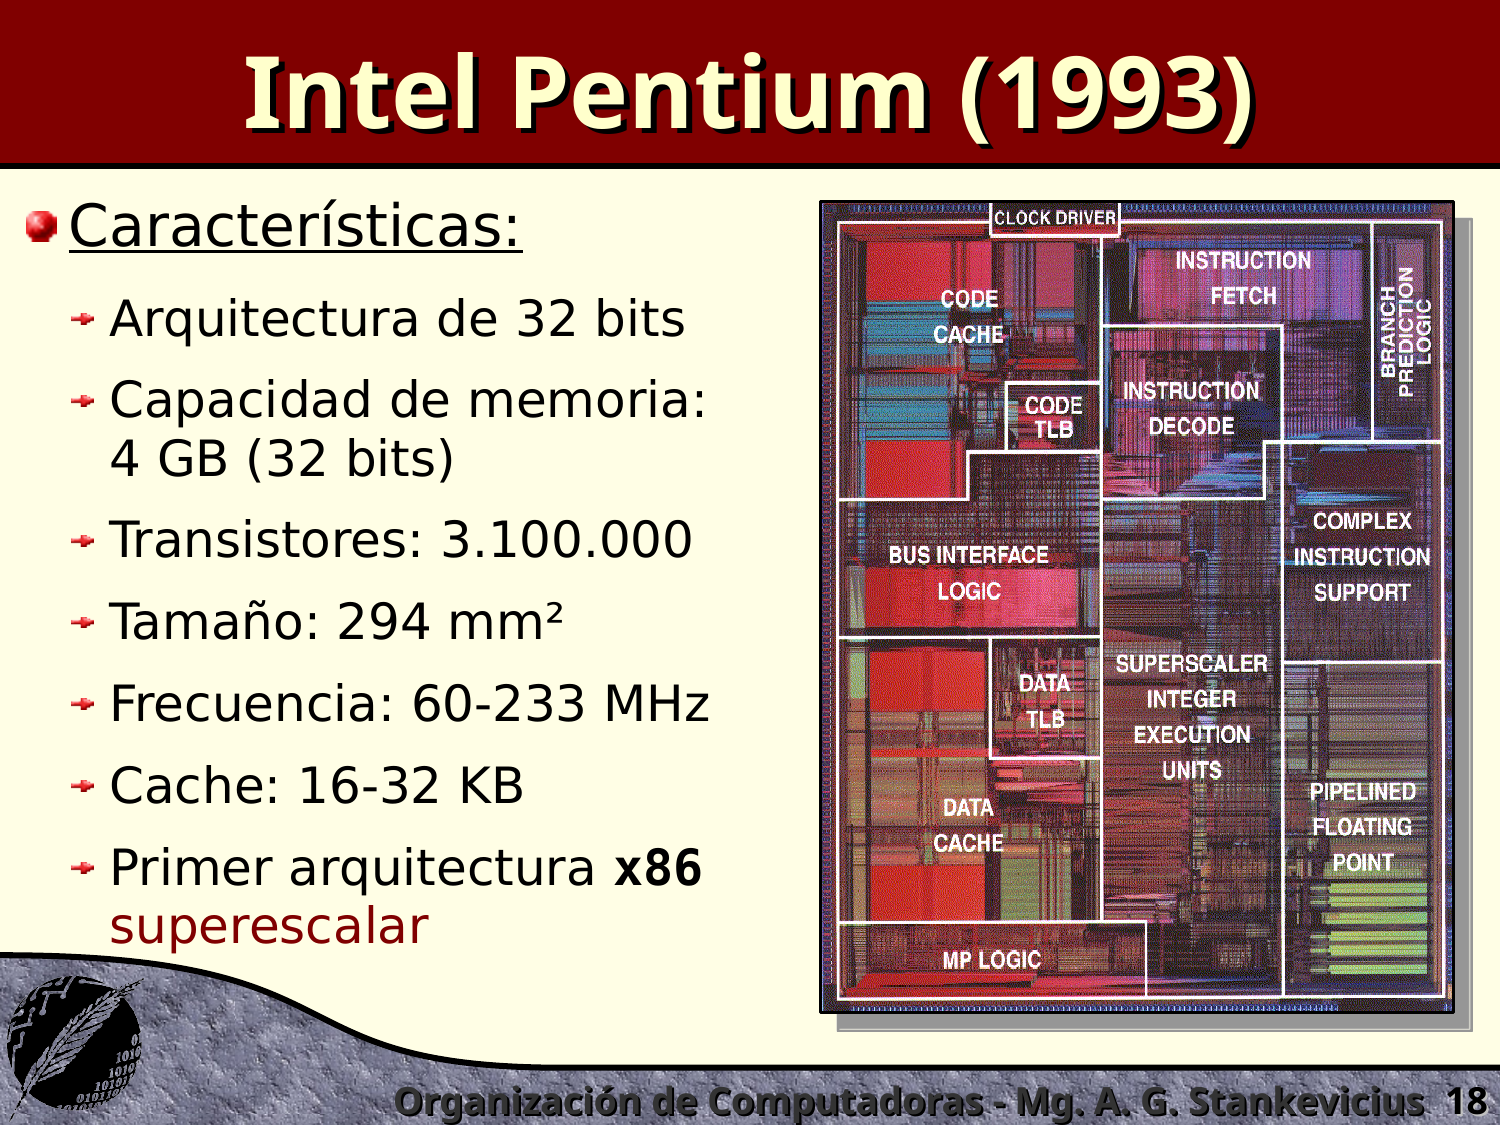

# Intel Pentium (1993)
Características:
Arquitectura de 32 bits
Capacidad de memoria:
4 GB (32 bits)
Transistores: 3.100.000
Tamaño: 294 mm²
Frecuencia: 60-233 MHz
Cache: 16-32 KB
Primer arquitectura x86
superescalar
18